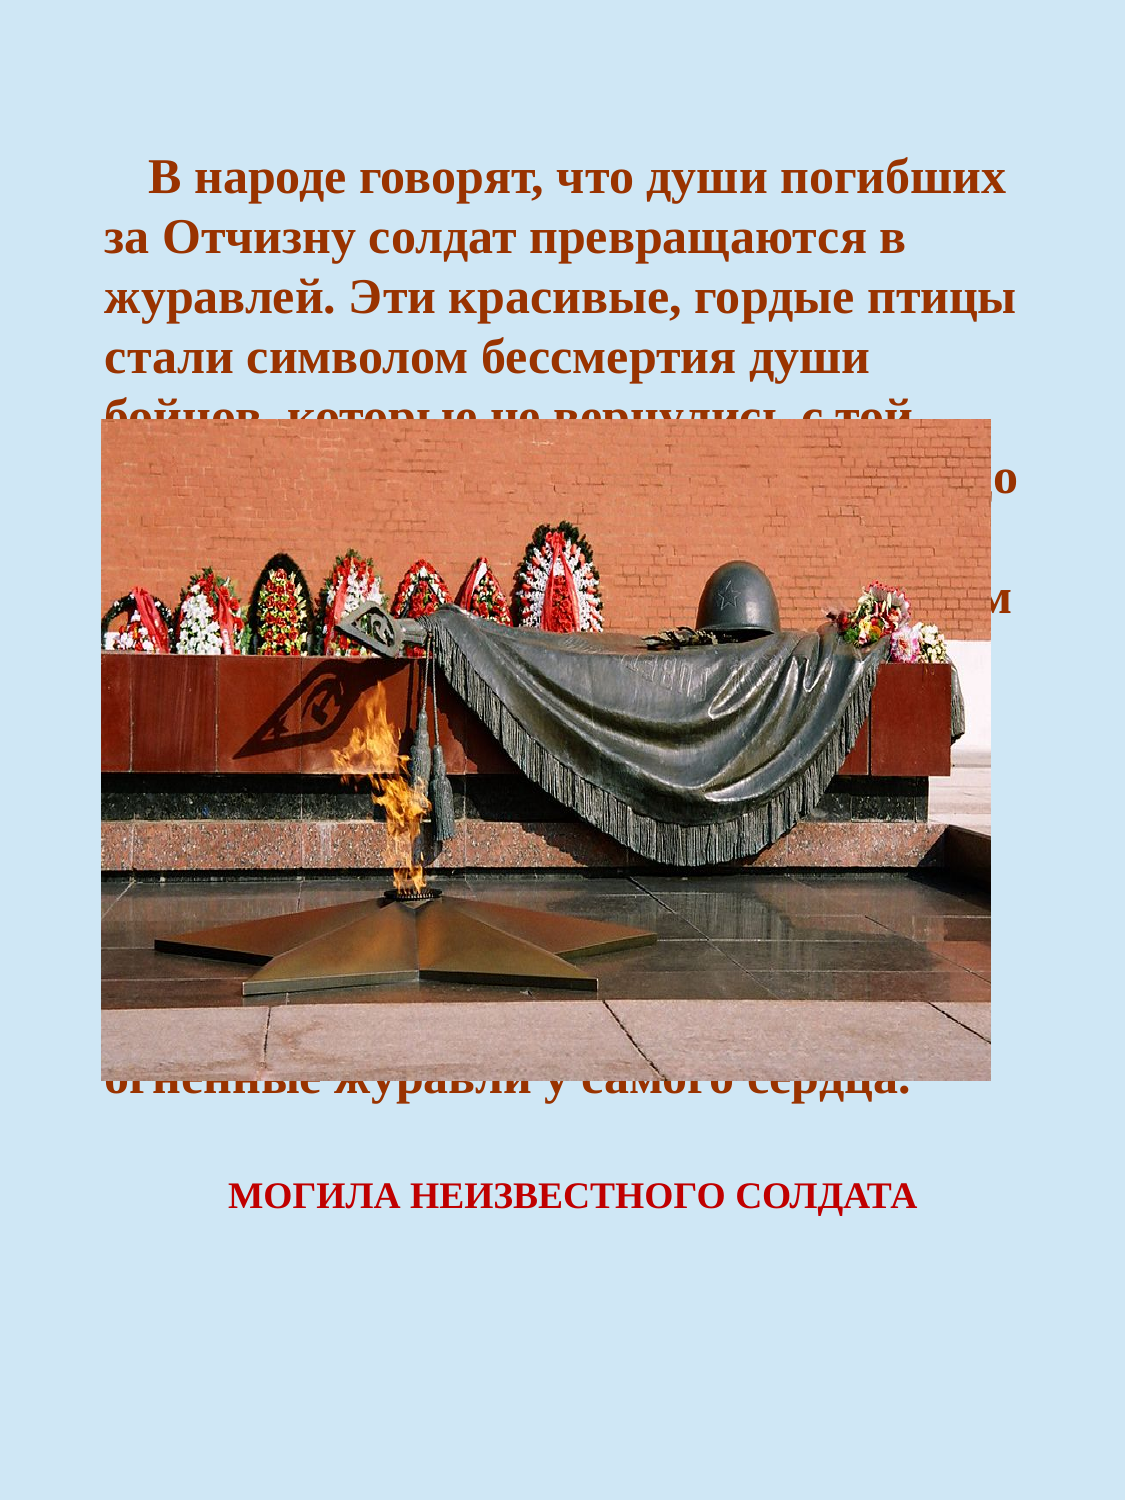

В народе говорят, что души погибших за Отчизну солдат превращаются в журавлей. Эти красивые, гордые птицы стали символом бессмертия души бойцов, которые не вернулись с той далекой войны. Имена многих из них до сих пор остаются неизвестными. 
Память о тех, кто остался Неизвестным солдатом, на чьих могилах нет имен, хранит Вечный огонь. Он горит на Могиле Неизвестного солдата у Кремлевской стены и у сотен мемориалов по всей России. Подвиг защитников Отечества бессмертен, и символ нашей Вечной памяти – огненные журавли у самого сердца.
 МОГИЛА НЕИЗВЕСТНОГО СОЛДАТА